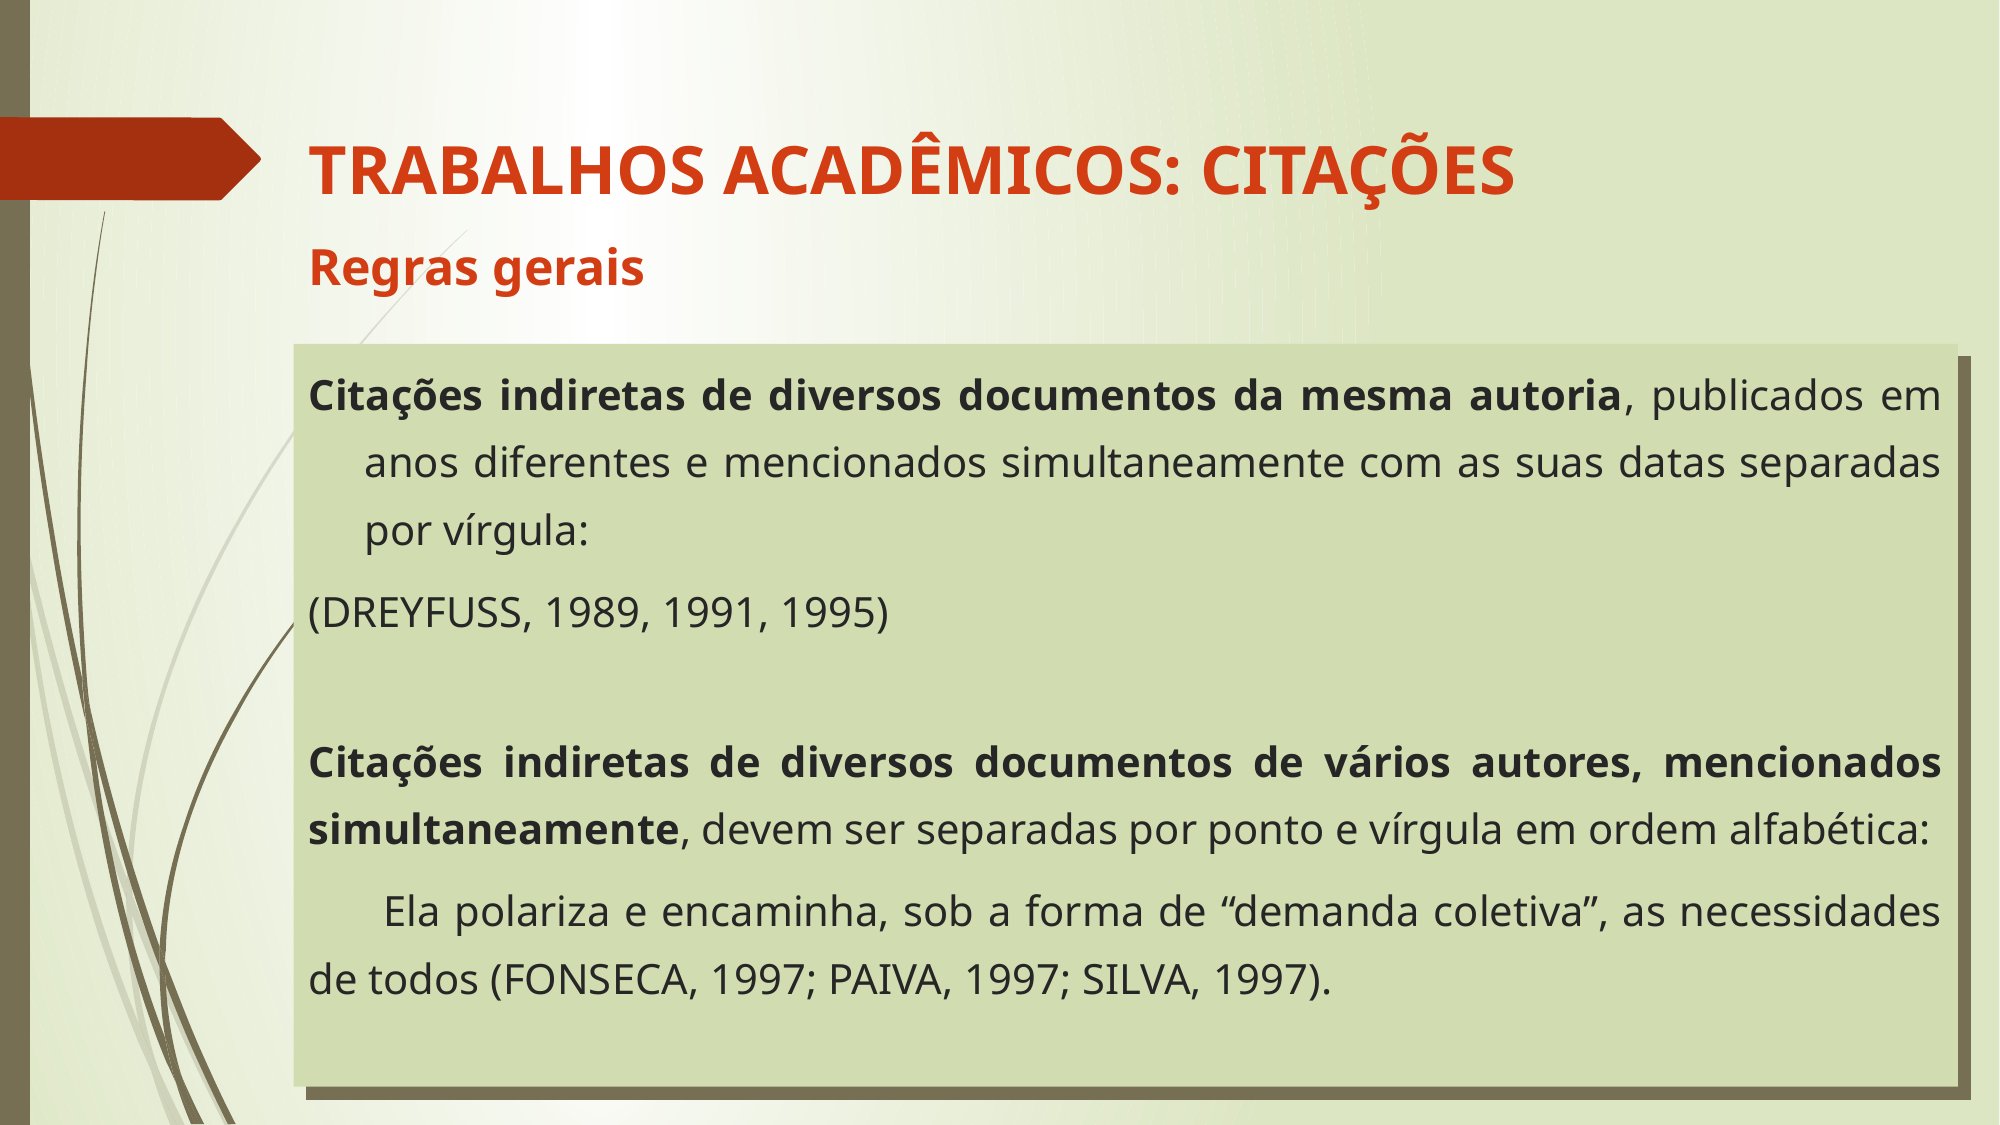

TRABALHOS ACADÊMICOS: CITAÇÕES
Regras gerais
# Citações indiretas de diversos documentos da mesma autoria, publicados em anos diferentes e mencionados simultaneamente com as suas datas separadas por vírgula:
(DREYFUSS, 1989, 1991, 1995)
Citações indiretas de diversos documentos de vários autores, mencionados simultaneamente, devem ser separadas por ponto e vírgula em ordem alfabética:
Ela polariza e encaminha, sob a forma de “demanda coletiva”, as necessidades de todos (FONSECA, 1997; PAIVA, 1997; SILVA, 1997).